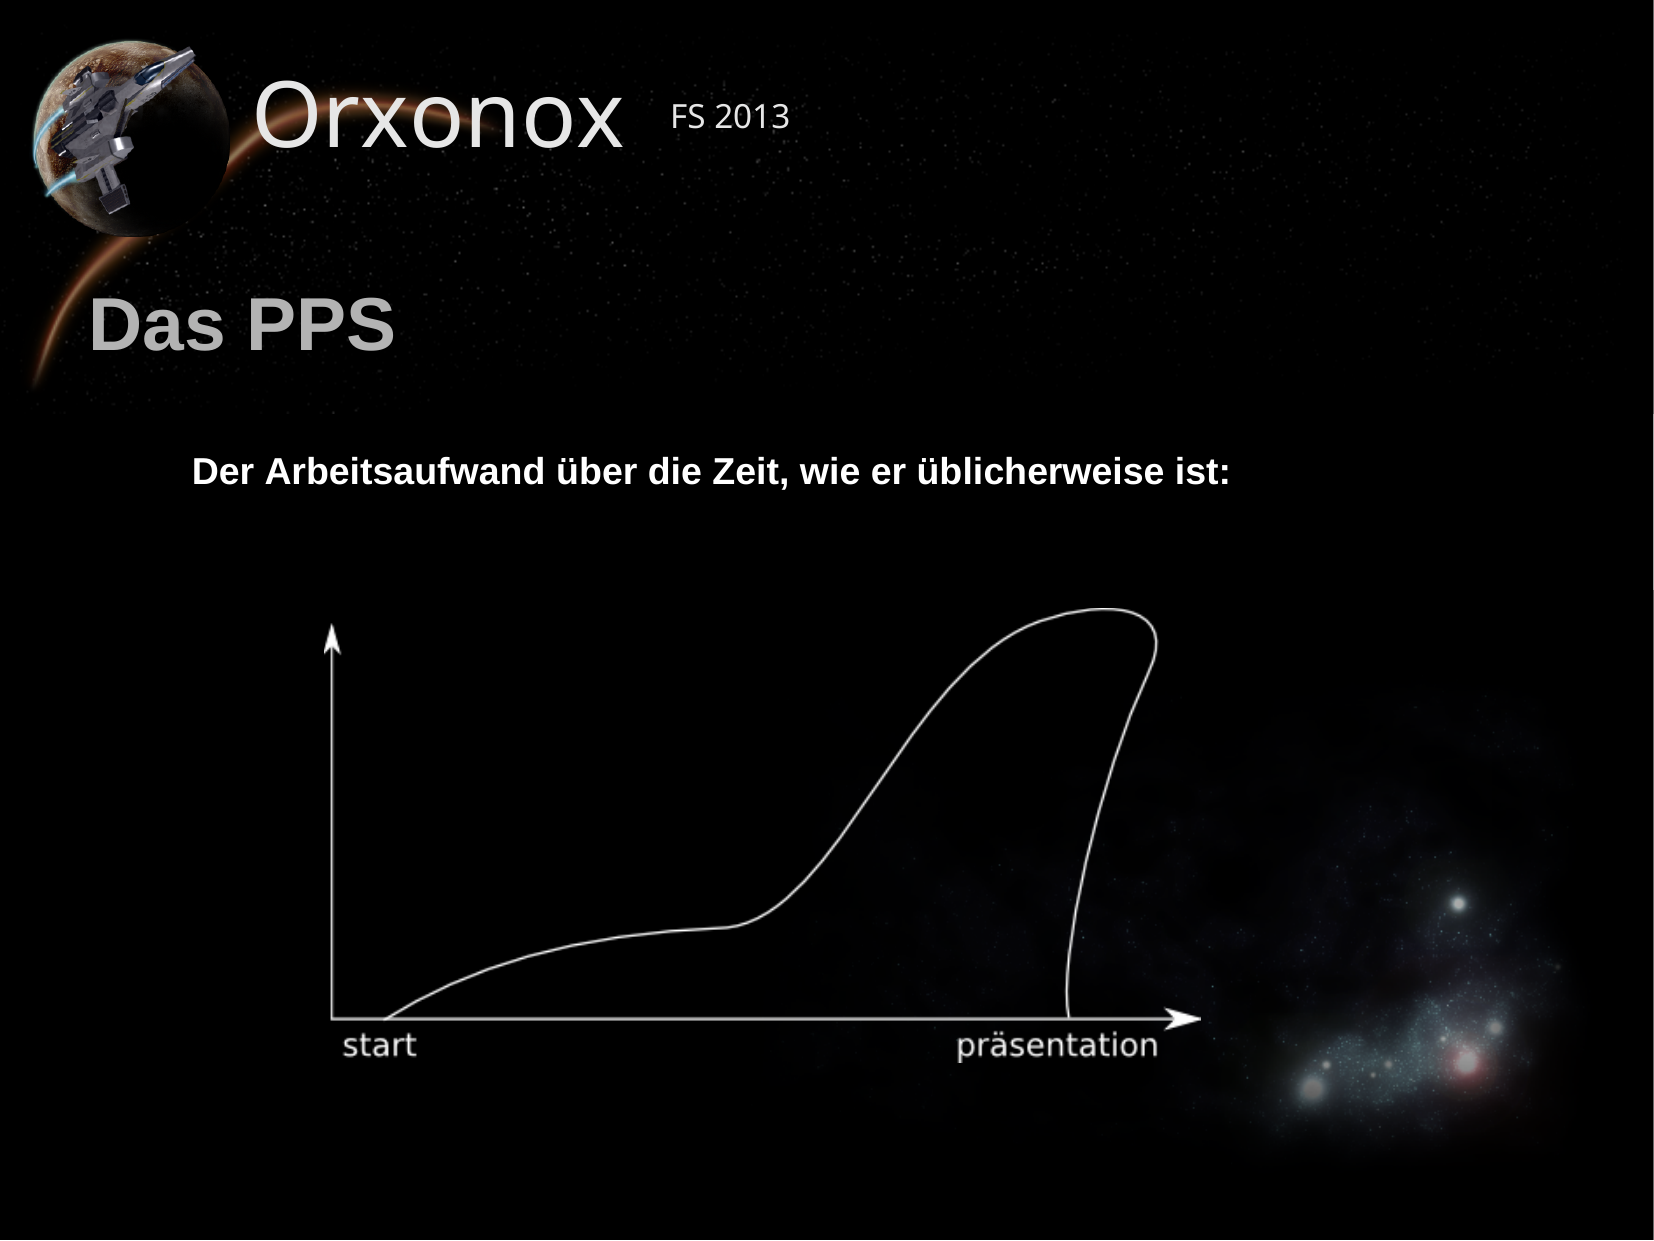

# Das PPS
Der Arbeitsaufwand über die Zeit, wie er üblicherweise ist: